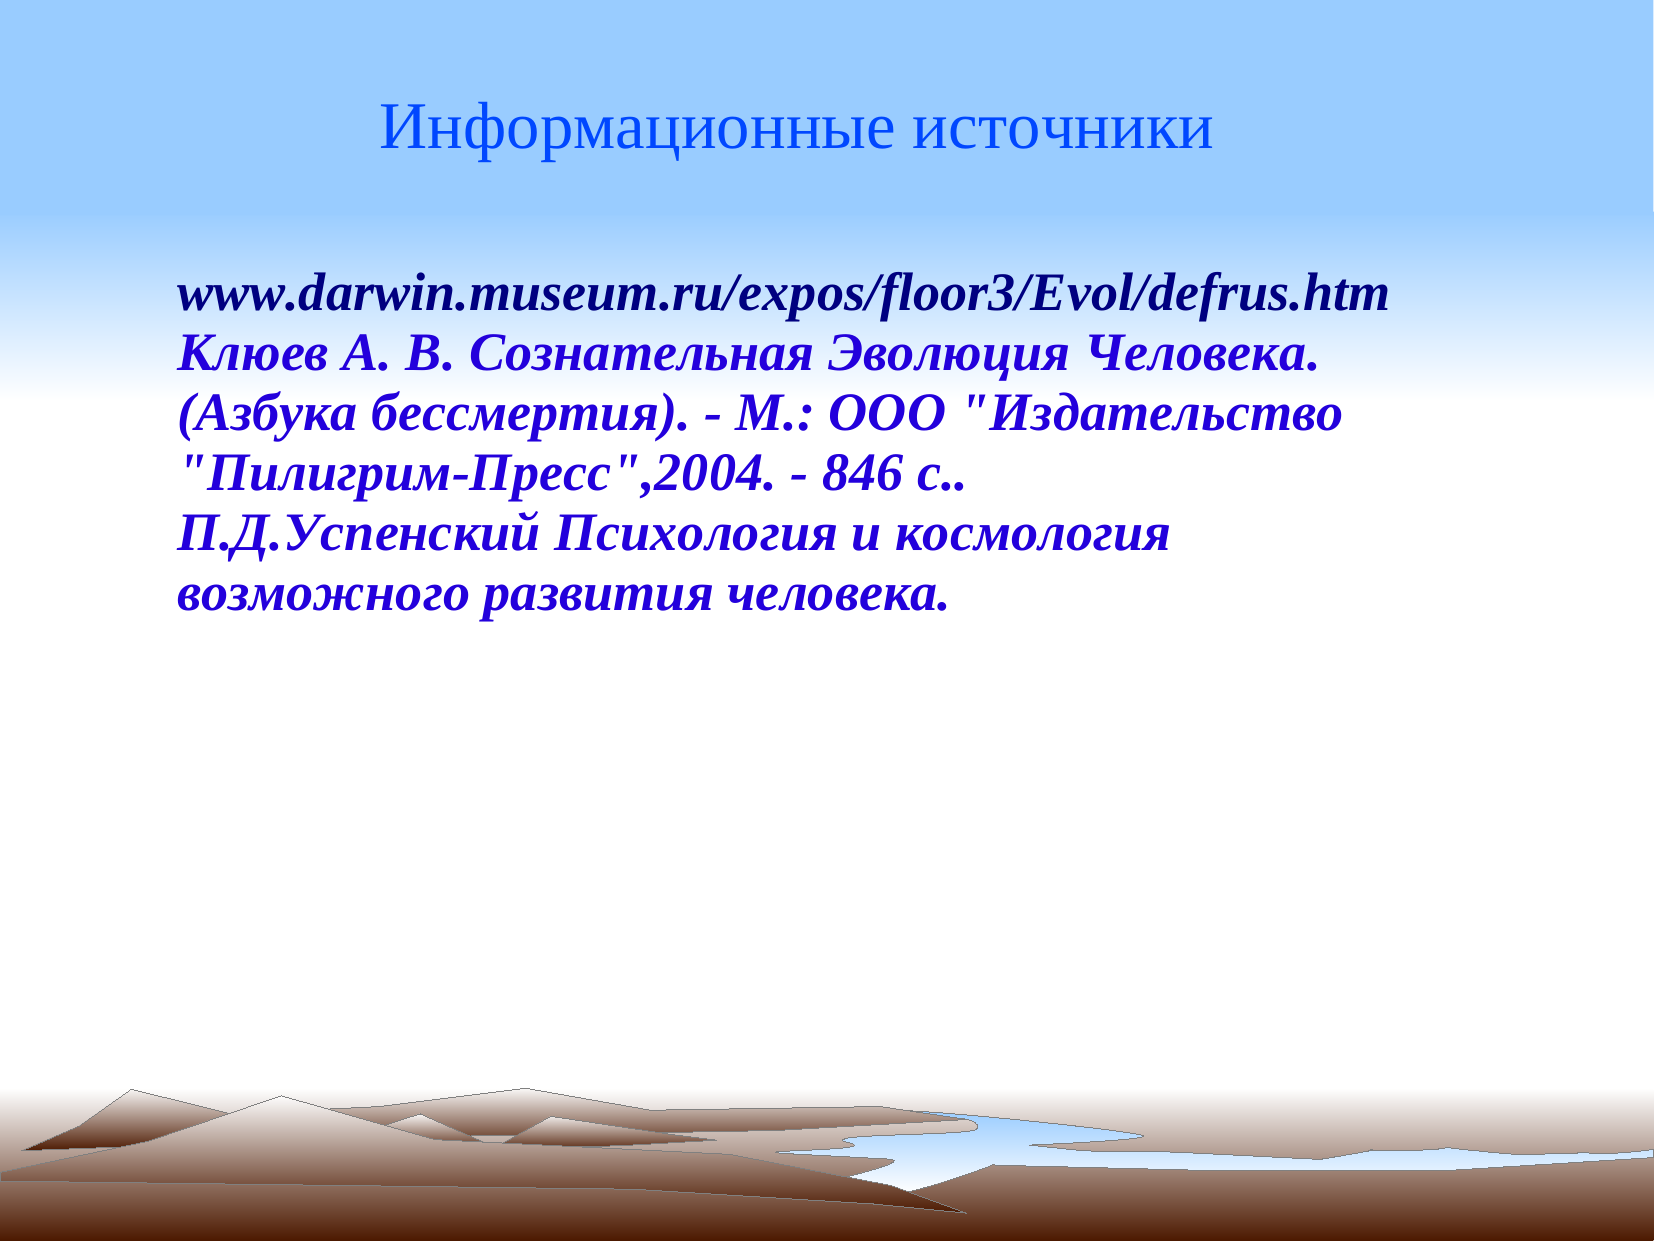

Информационные источники
www.darwin.museum.ru/expos/floor3/Evol/defrus.htm
Клюев А. В. Сознательная Эволюция Человека. (Азбука бессмертия). - М.: ООО "Издательство "Пилигрим-Пресс",2004. - 846 с..
П.Д.Успенский Психология и космология возможного развития человека.